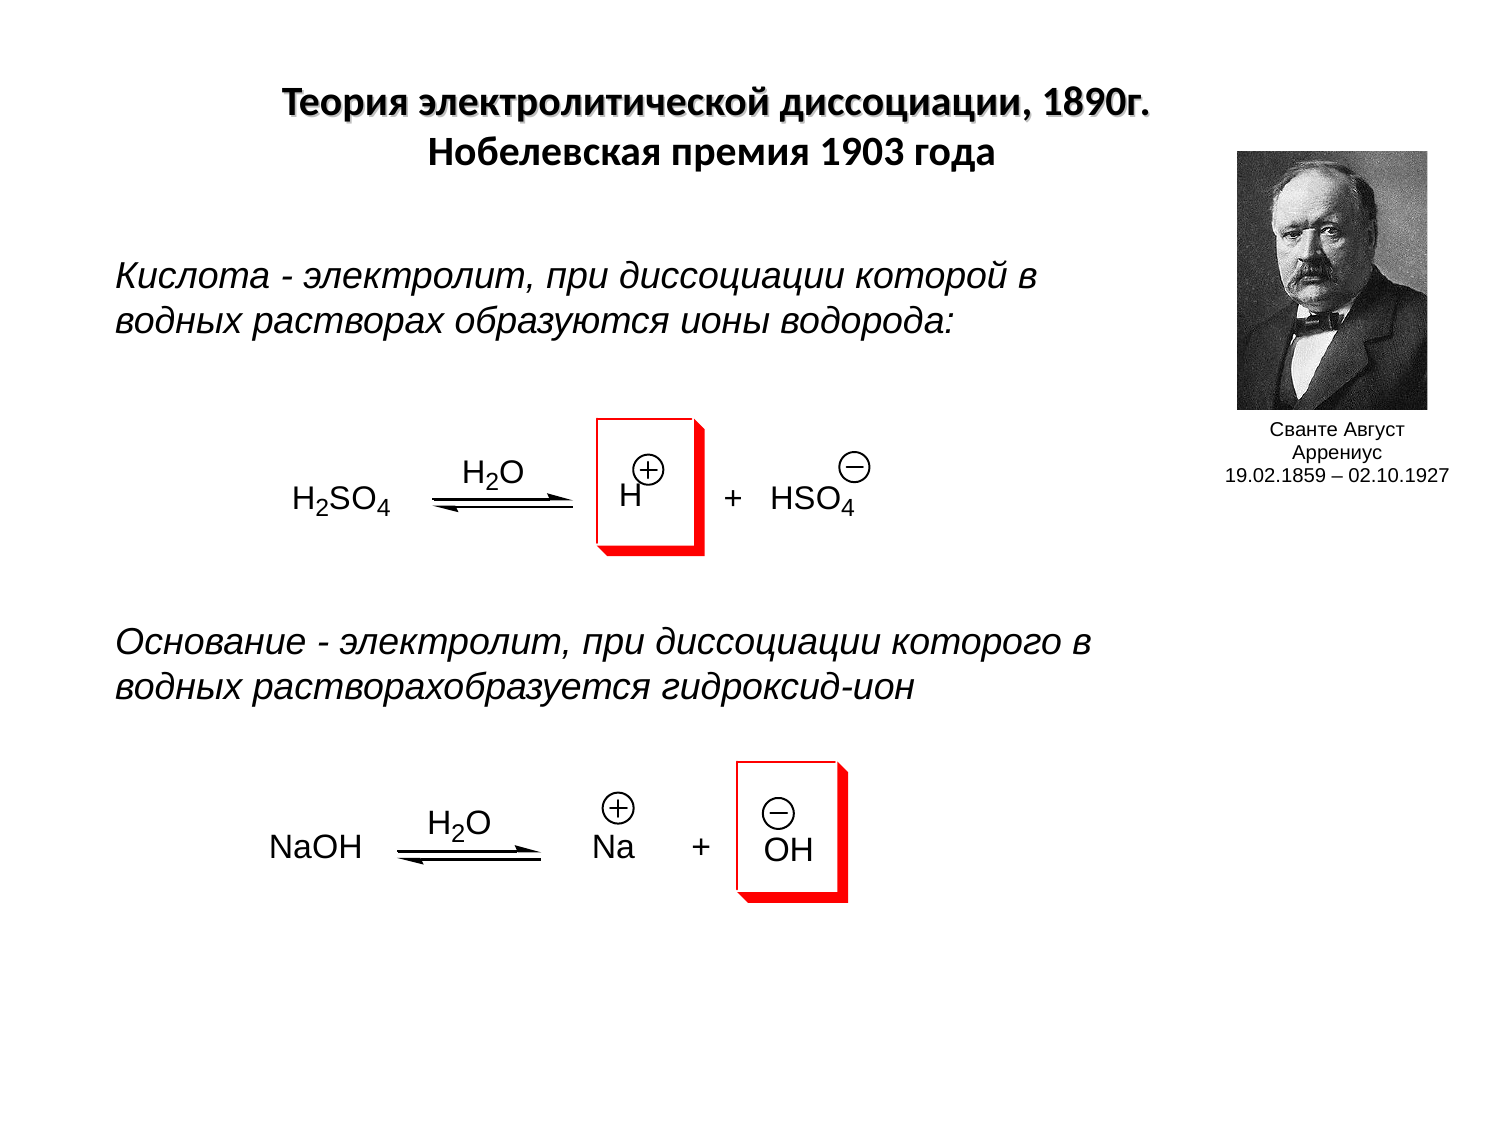

Теория электролитической диссоциации, 1890г.
Нобелевская премия 1903 года
Кислота - электролит, при диссоциации которой в
водных растворах образуются ионы водорода:
Основание - электролит, при диссоциации которого в водных растворахобразуется гидроксид-ион